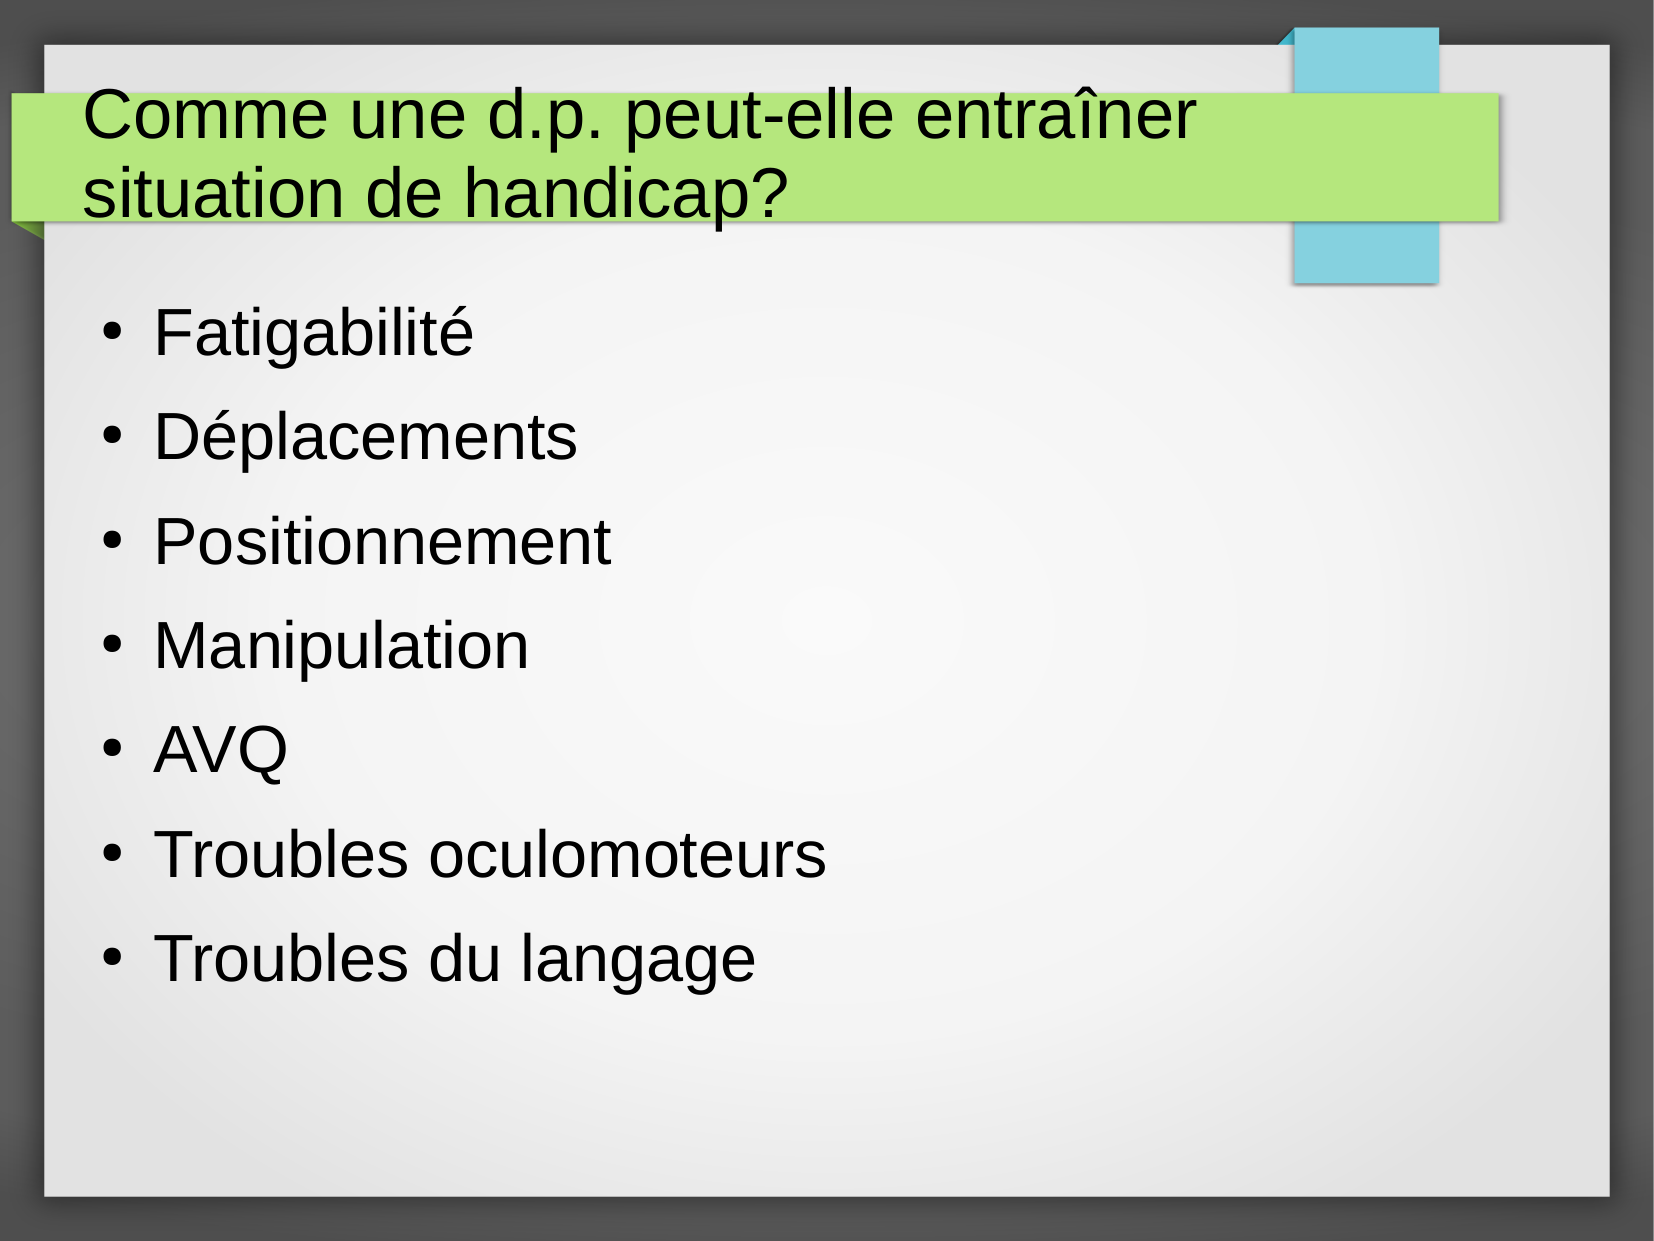

# Comme une d.p. peut-elle entraîner situation de handicap?
Fatigabilité
Déplacements
Positionnement
Manipulation
AVQ
Troubles oculomoteurs
Troubles du langage